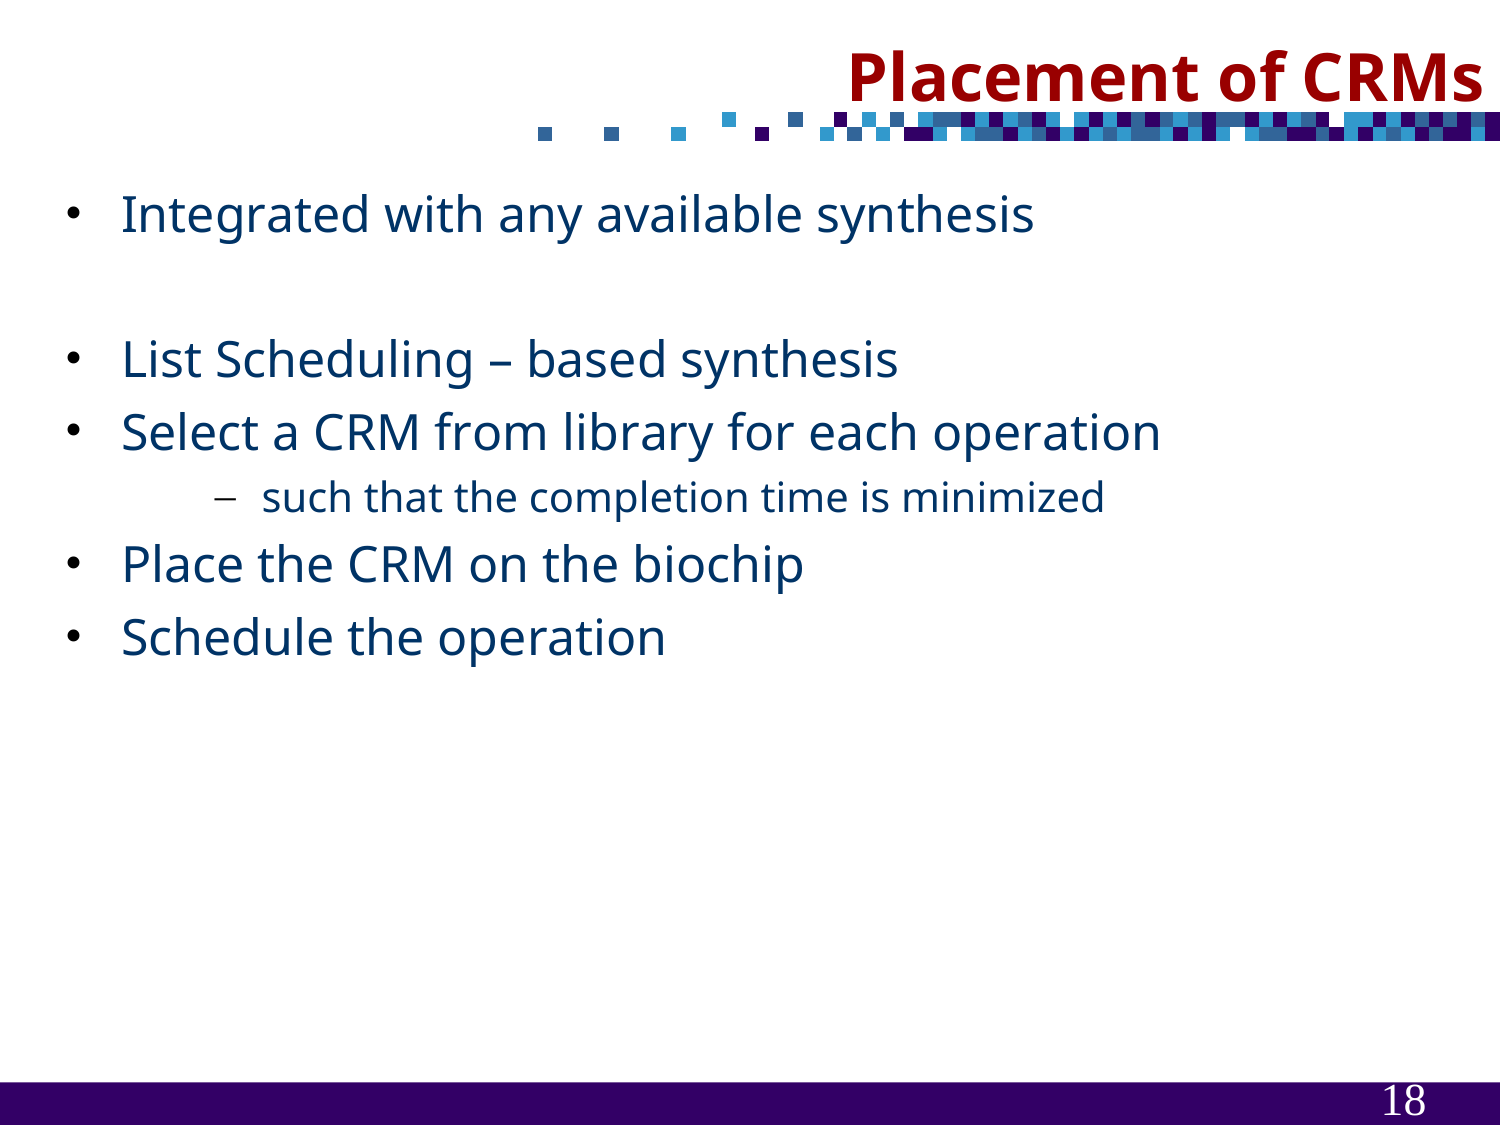

# Placement of CRMs
Integrated with any available synthesis
List Scheduling – based synthesis
Select a CRM from library for each operation
such that the completion time is minimized
Place the CRM on the biochip
Schedule the operation